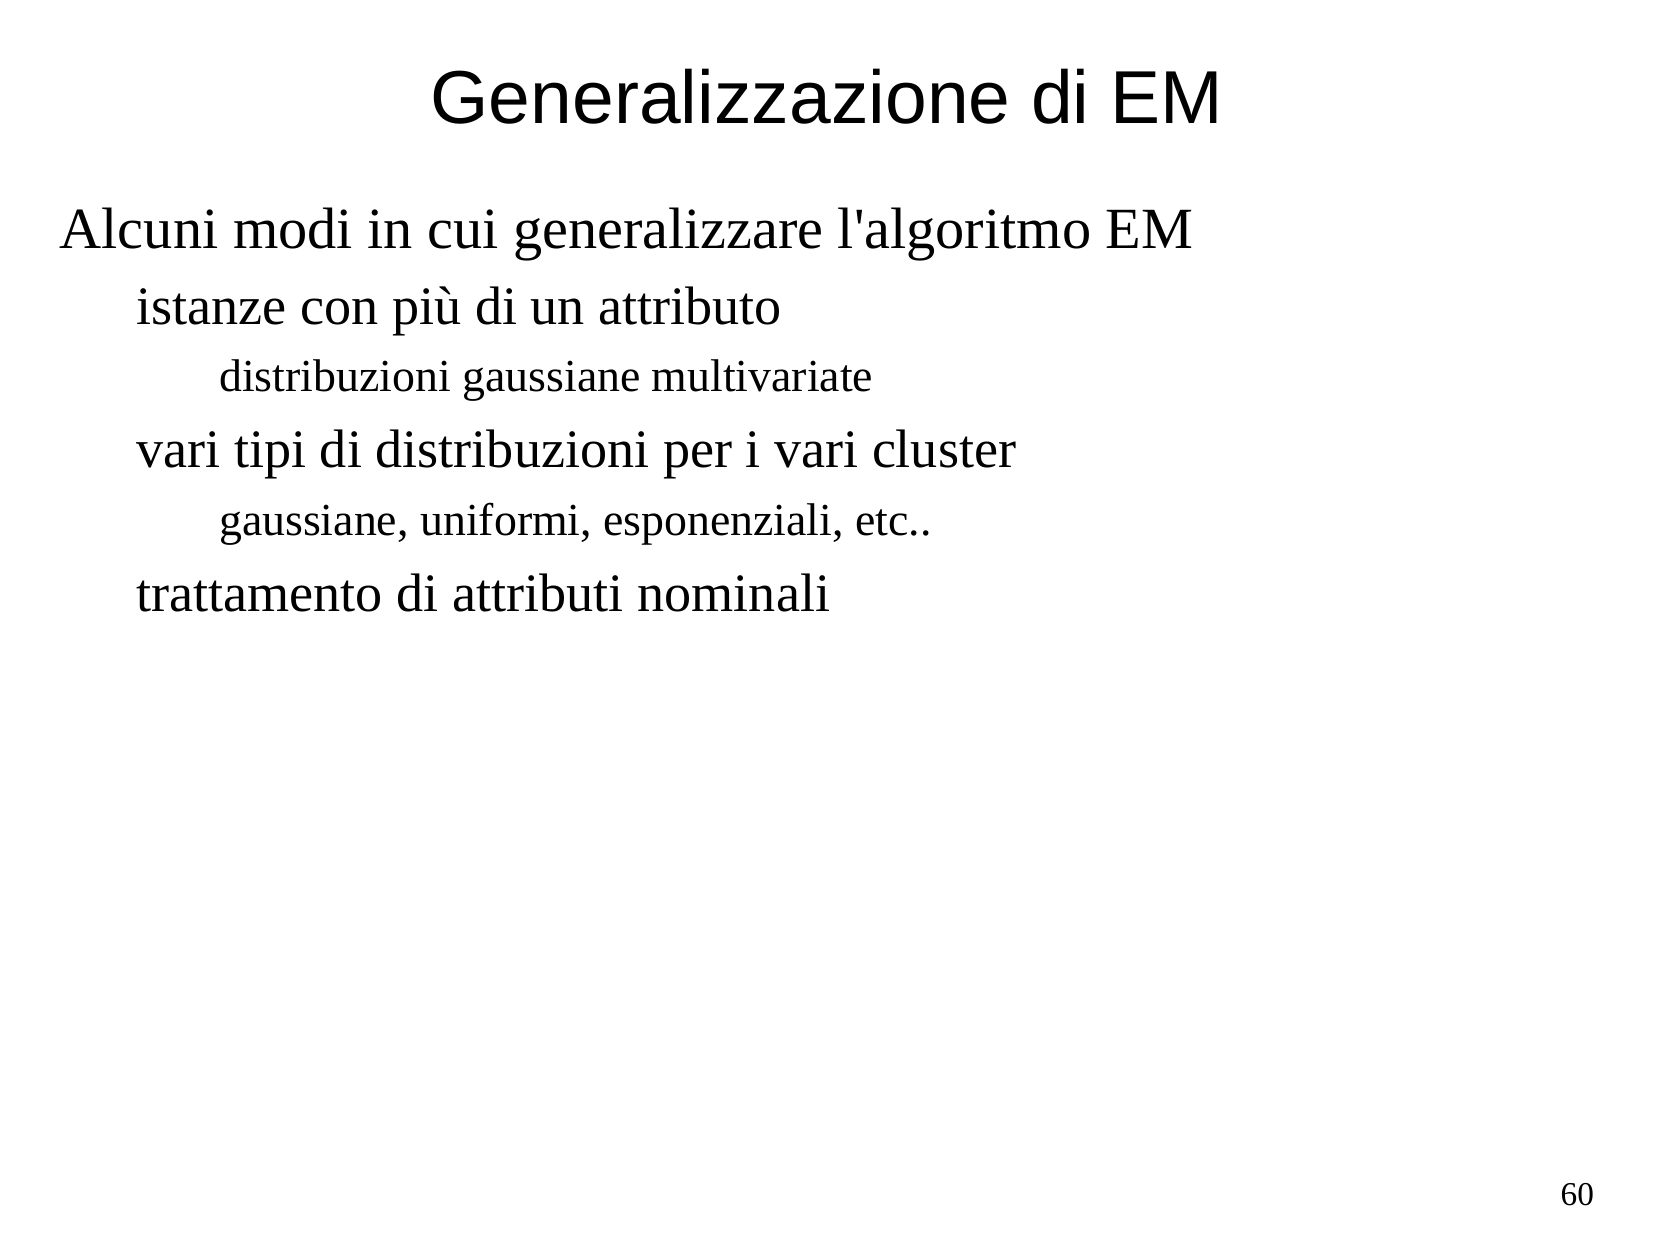

# Generalizzazione di EM
Alcuni modi in cui generalizzare l'algoritmo EM
istanze con più di un attributo
distribuzioni gaussiane multivariate
vari tipi di distribuzioni per i vari cluster
gaussiane, uniformi, esponenziali, etc..
trattamento di attributi nominali